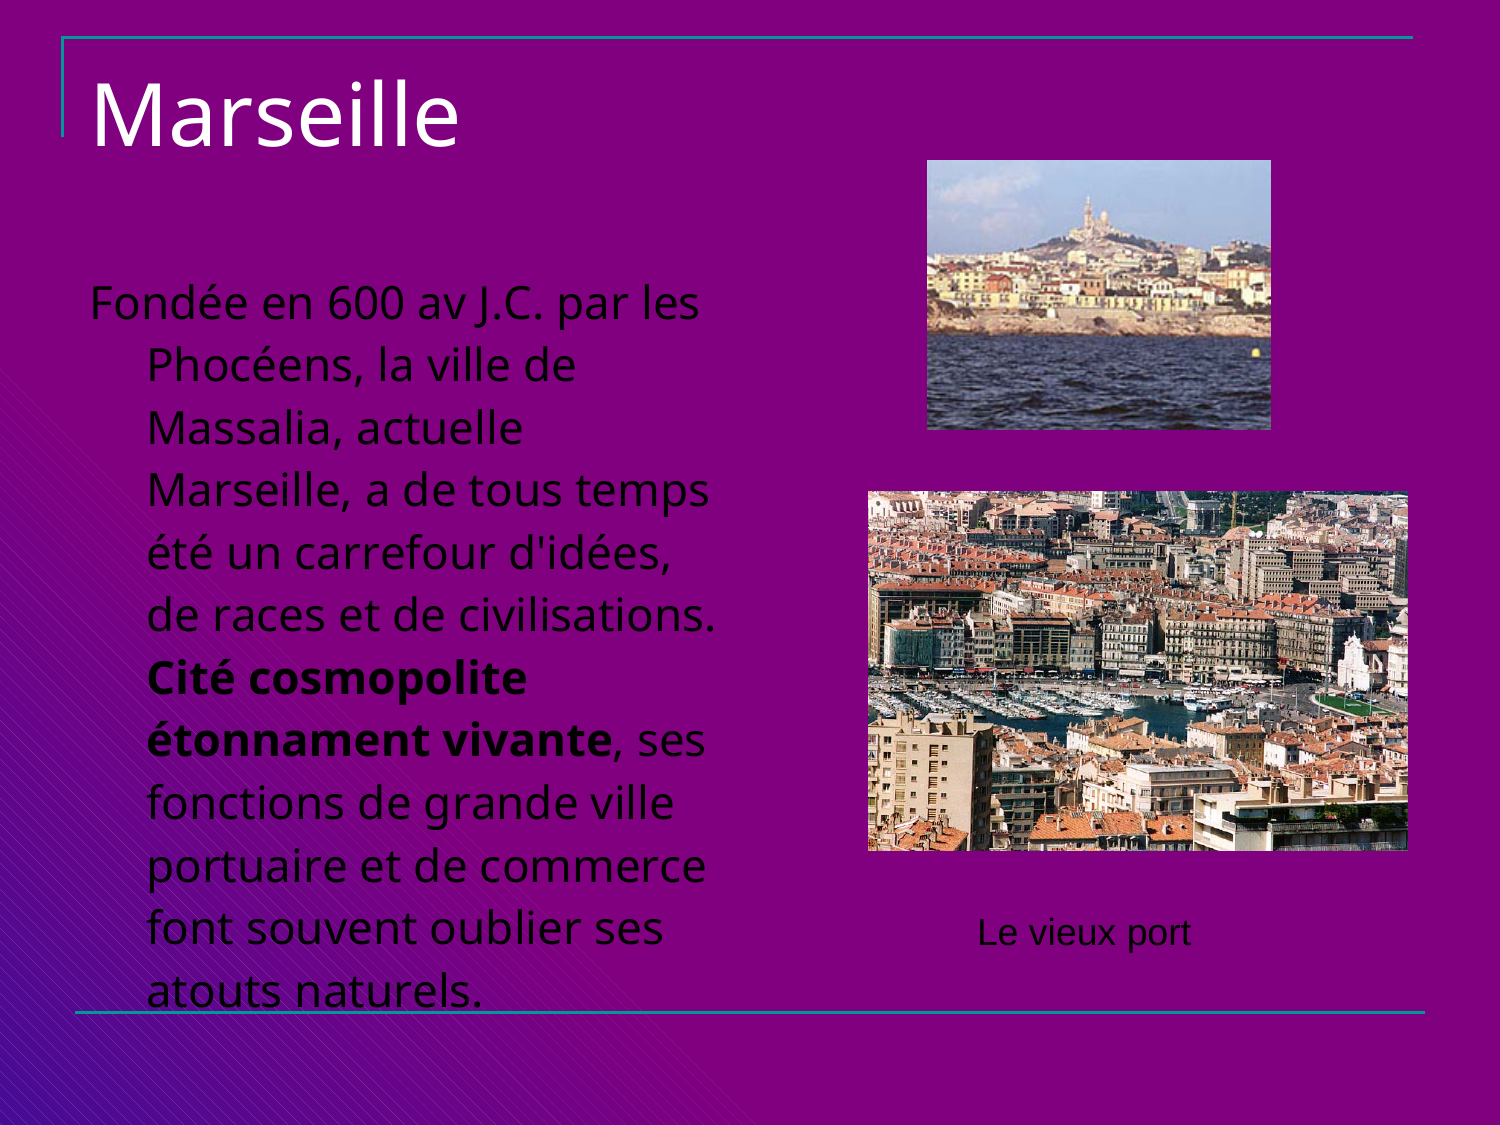

# Marseille
Fondée en 600 av J.C. par les Phocéens, la ville de Massalia, actuelle Marseille, a de tous temps été un carrefour d'idées, de races et de civilisations. Cité cosmopolite étonnament vivante, ses fonctions de grande ville portuaire et de commerce font souvent oublier ses atouts naturels.
Le vieux port